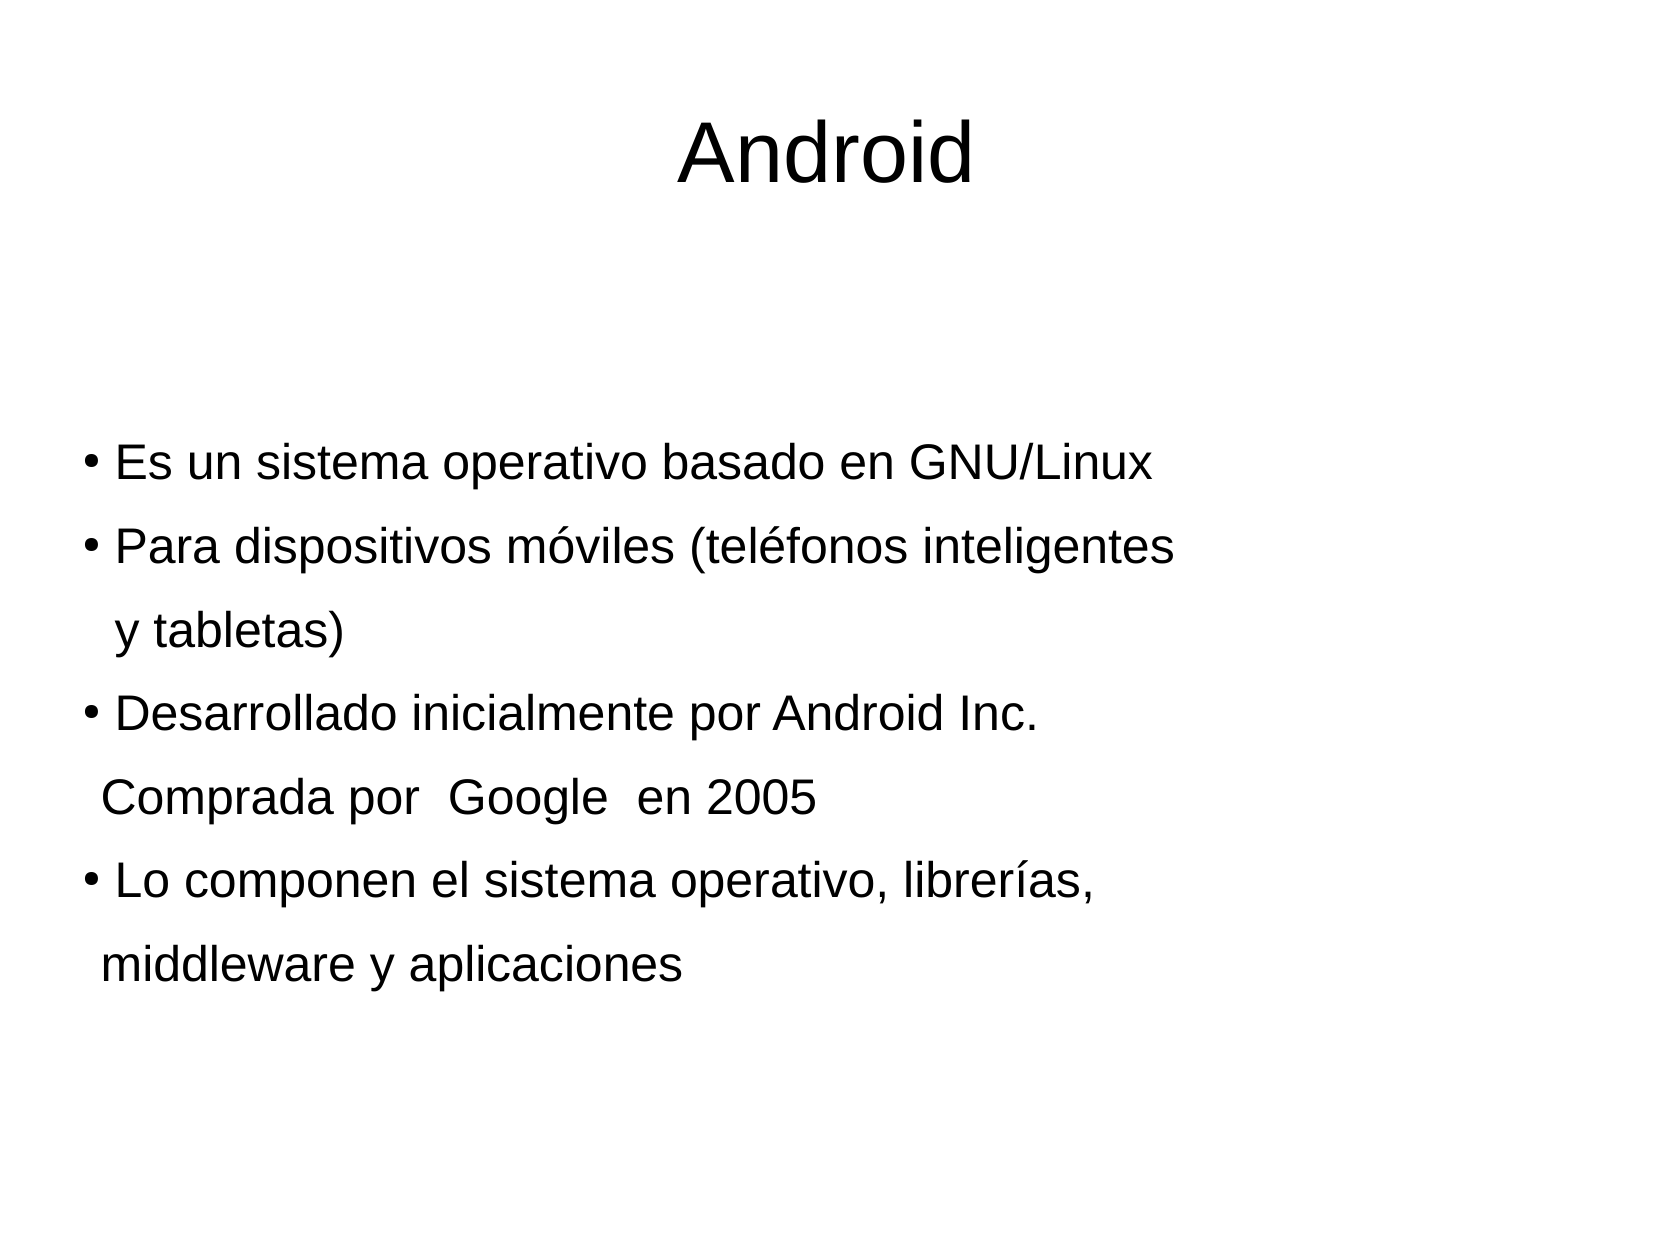

# Android
 Es un sistema operativo basado en GNU/Linux
 Para dispositivos móviles (teléfonos inteligentes
 y tabletas)
 Desarrollado inicialmente por Android Inc.
Comprada por Google en 2005
 Lo componen el sistema operativo, librerías,
middleware y aplicaciones